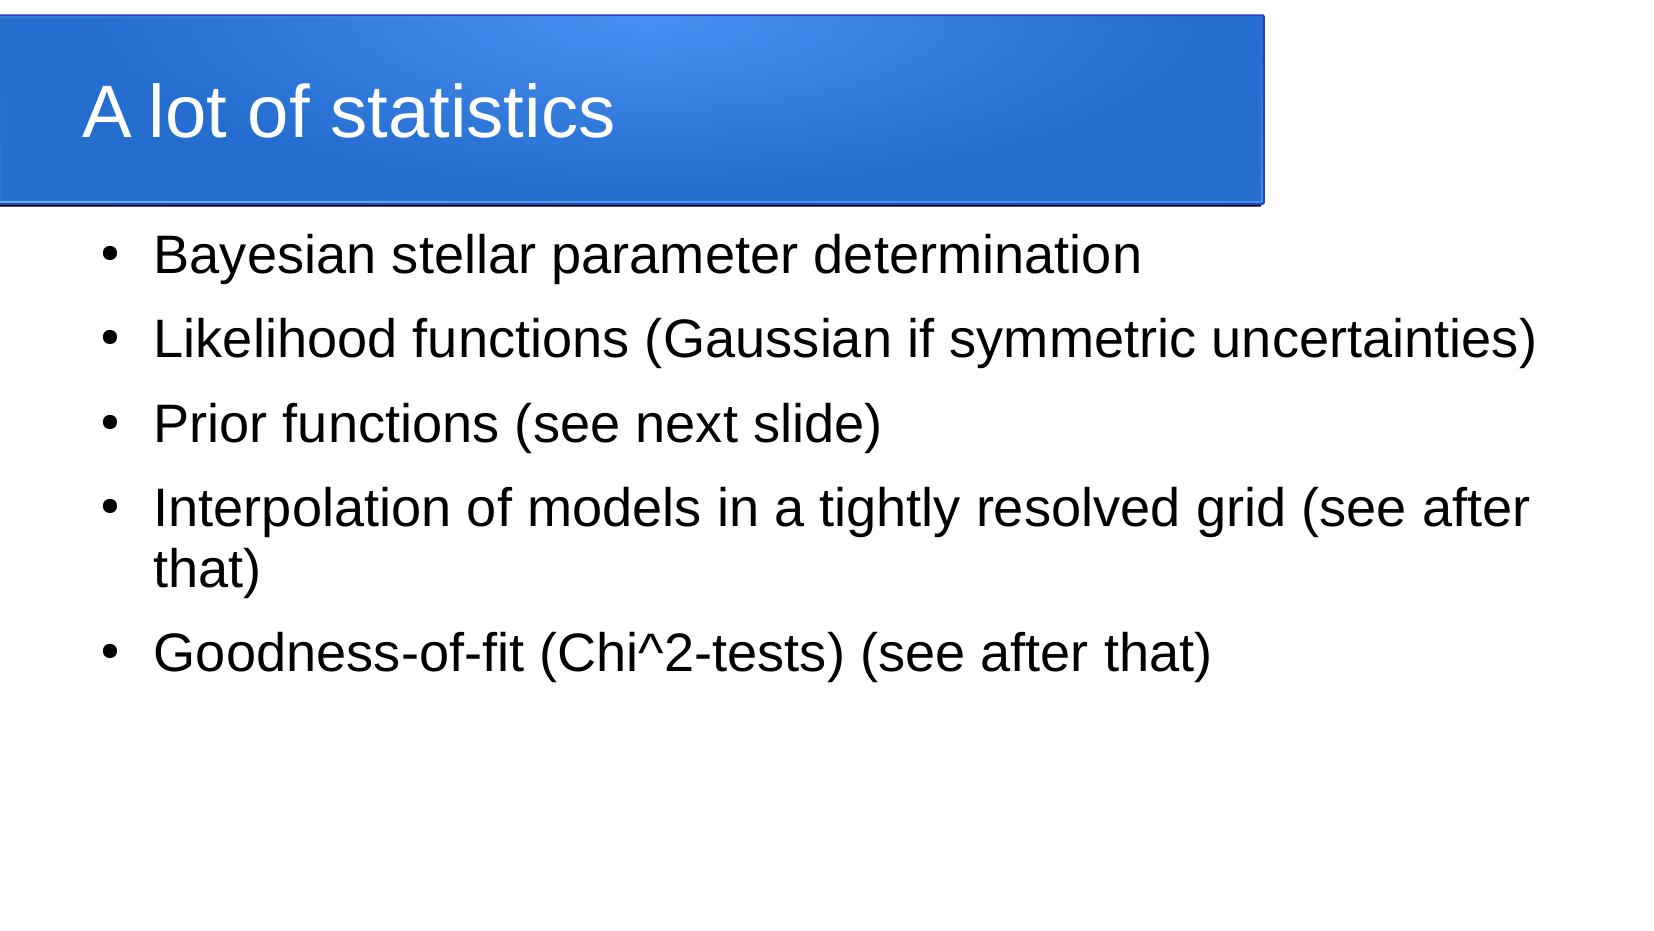

# A lot of statistics
Bayesian stellar parameter determination
Likelihood functions (Gaussian if symmetric uncertainties)
Prior functions (see next slide)
Interpolation of models in a tightly resolved grid (see after that)
Goodness-of-fit (Chi^2-tests) (see after that)